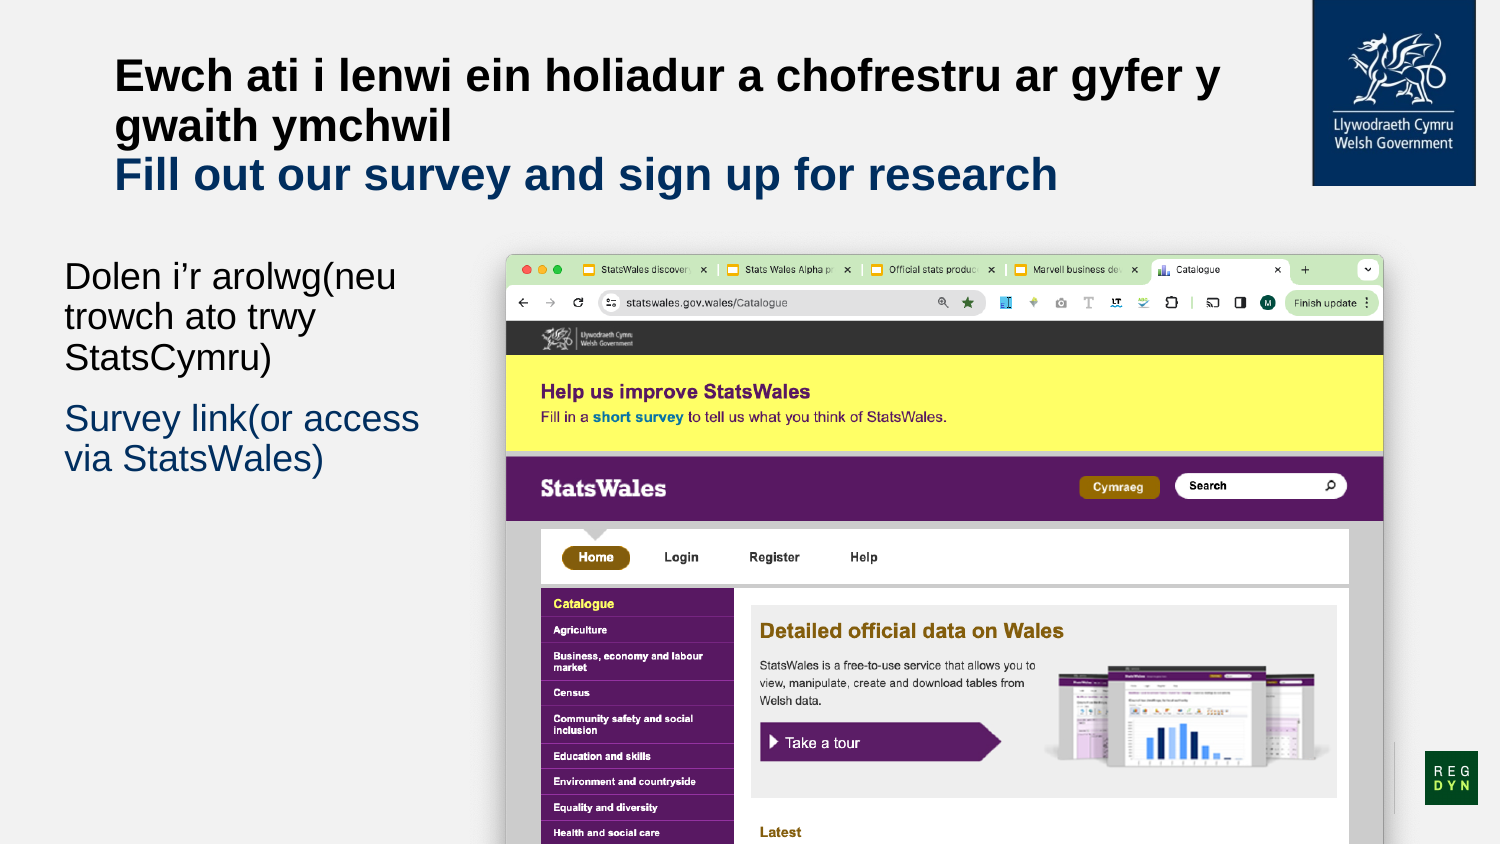

Ewch ati i lenwi ein holiadur a chofrestru ar gyfer y gwaith ymchwil
Fill out our survey and sign up for research
# Dolen i’r arolwg(neu trowch ato trwy StatsCymru)
Survey link(or access via StatsWales)